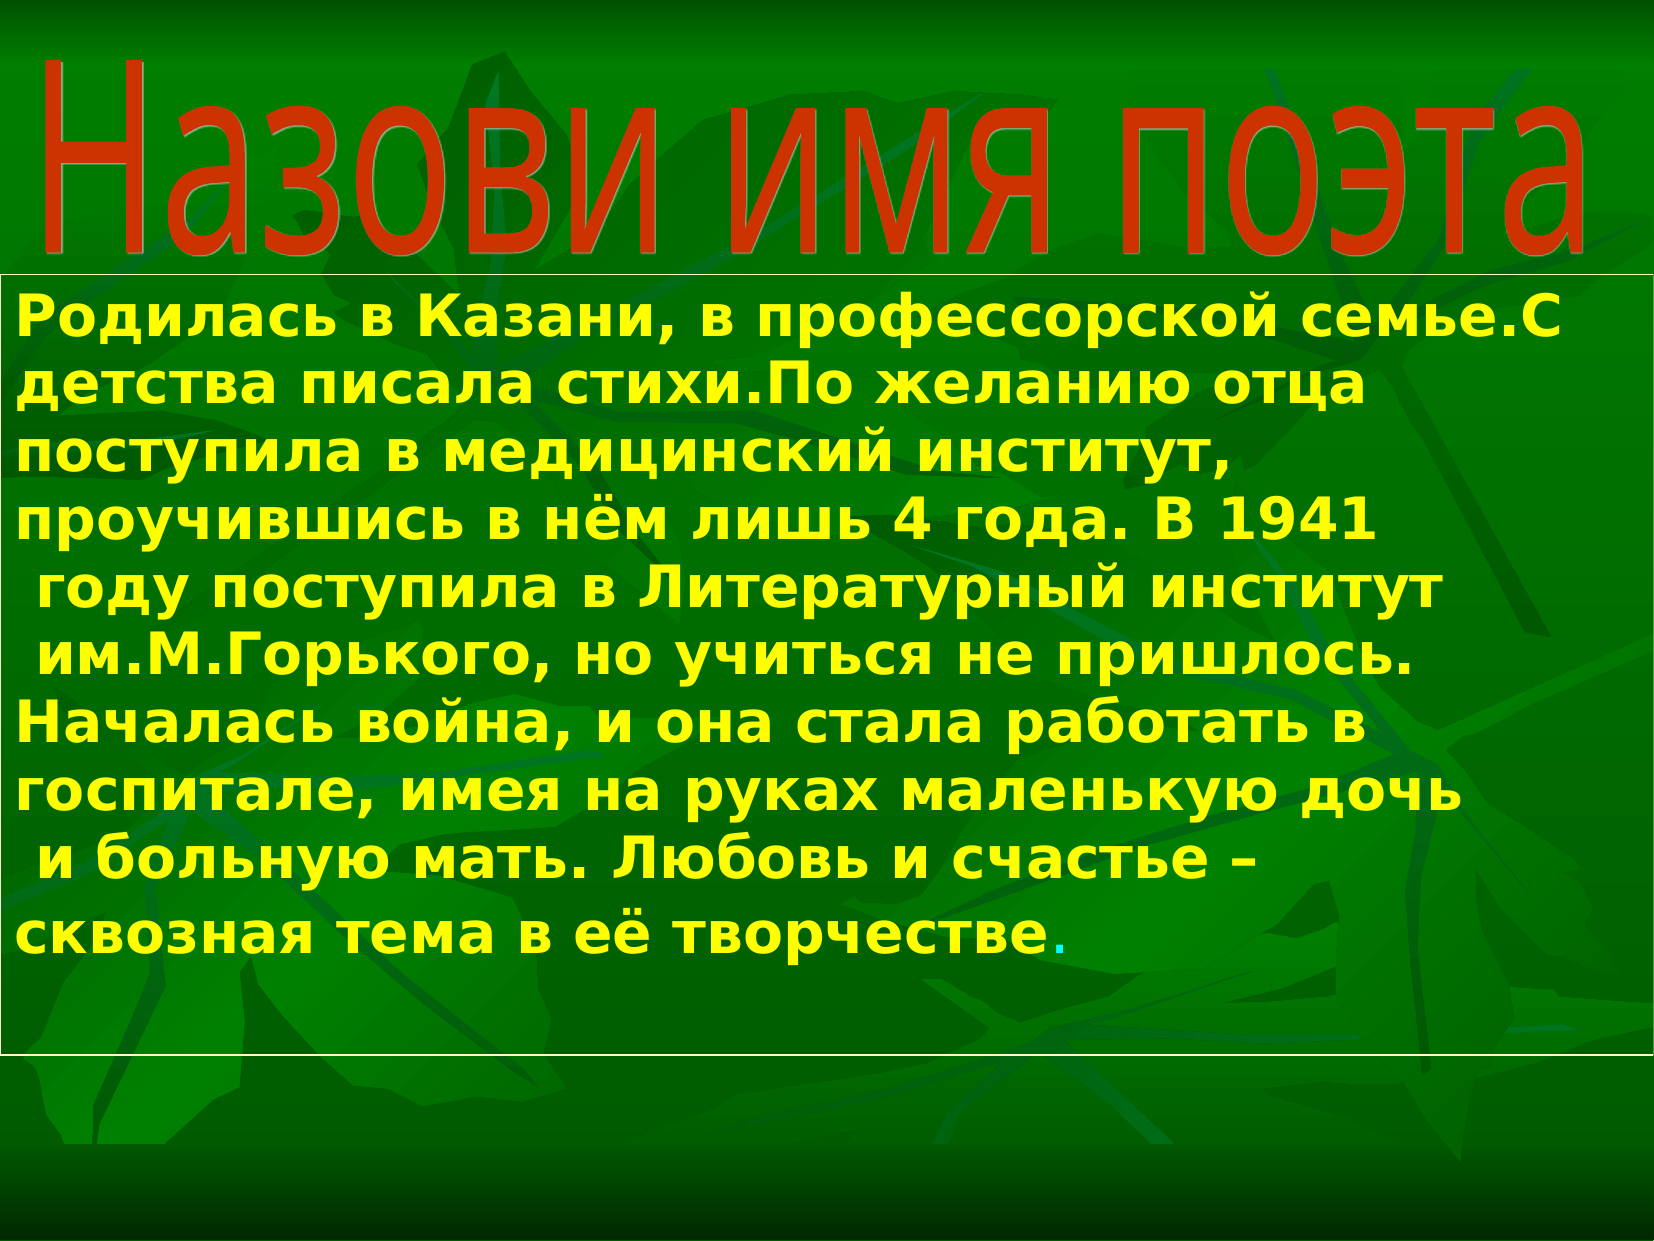

Назови имя поэта
Родилась в Казани, в профессорской семье.С детства писала стихи.По желанию отца поступила в медицинский институт,
проучившись в нём лишь 4 года. В 1941
 году поступила в Литературный институт
 им.М.Горького, но учиться не пришлось.
Началась война, и она стала работать в
госпитале, имея на руках маленькую дочь
 и больную мать. Любовь и счастье –
сквозная тема в её творчестве.